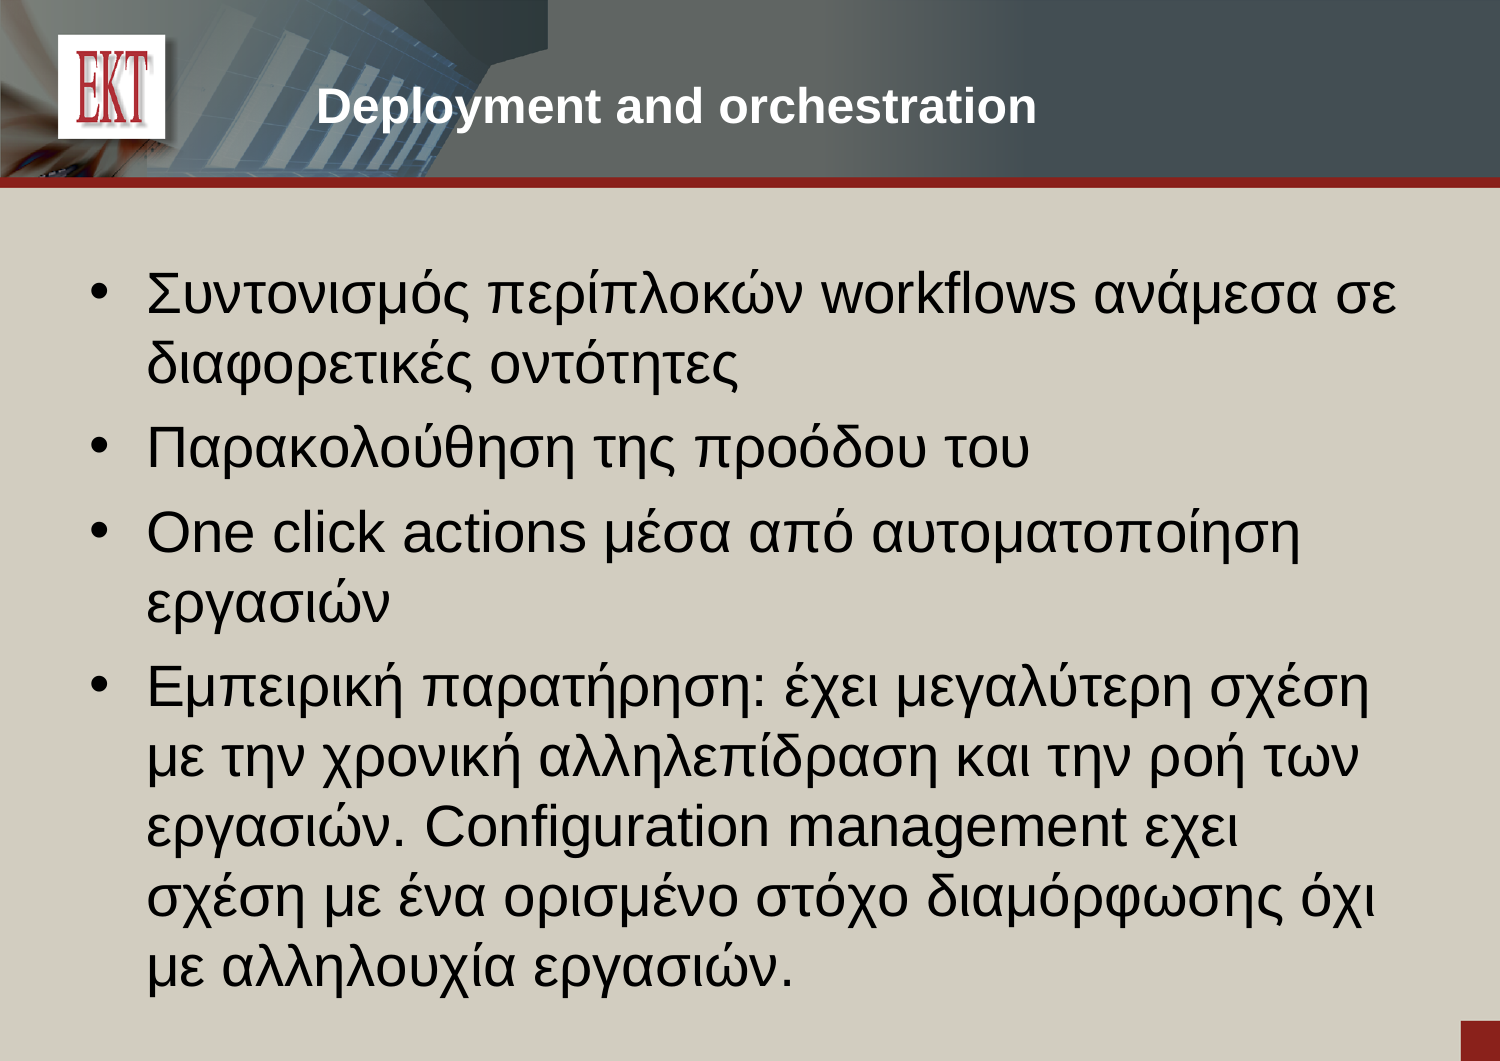

# Deployment and orchestration
Συντονισμός περίπλοκών workflows ανάμεσα σε διαφορετικές οντότητες
Παρακολούθηση της προόδου του
One click actions μέσα από αυτοματοποίηση εργασιών
Εμπειρική παρατήρηση: έχει μεγαλύτερη σχέση με την χρονική αλληλεπίδραση και την ροή των εργασιών. Configuration management εχει σχέση με ένα ορισμένο στόχο διαμόρφωσης όχι με αλληλουχία εργασιών.